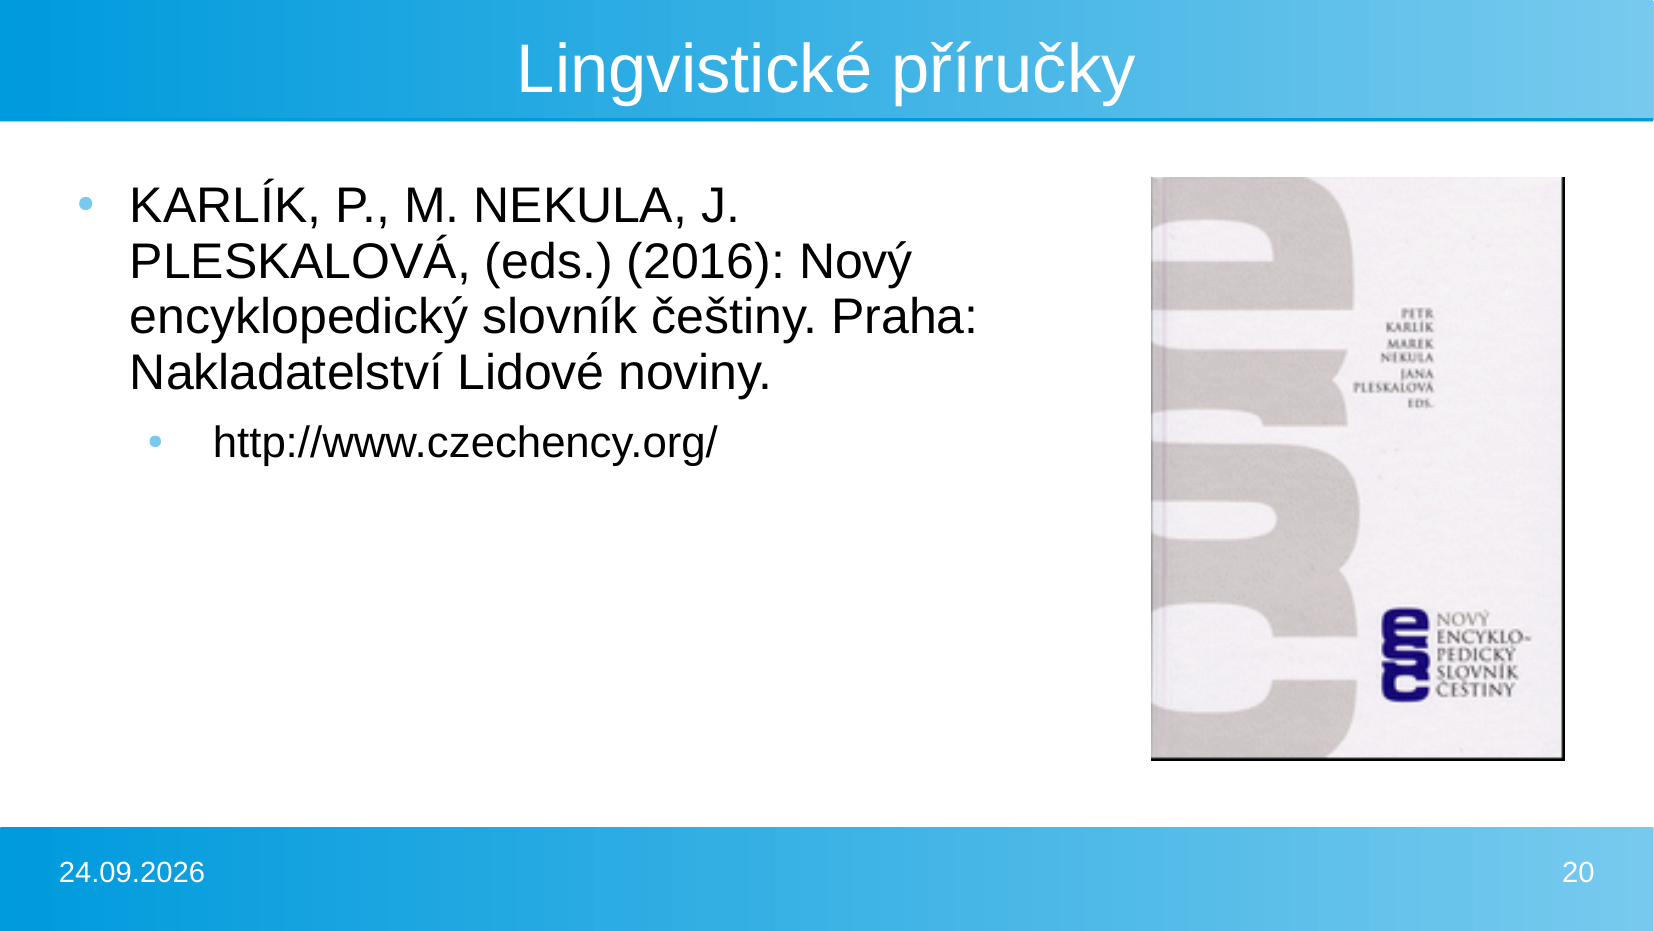

# Lingvistické příručky
KARLÍK, P., M. NEKULA, J. PLESKALOVÁ, (eds.) (2016): Nový encyklopedický slovník češtiny. Praha: Nakladatelství Lidové noviny.
 http://www.czechency.org/
20